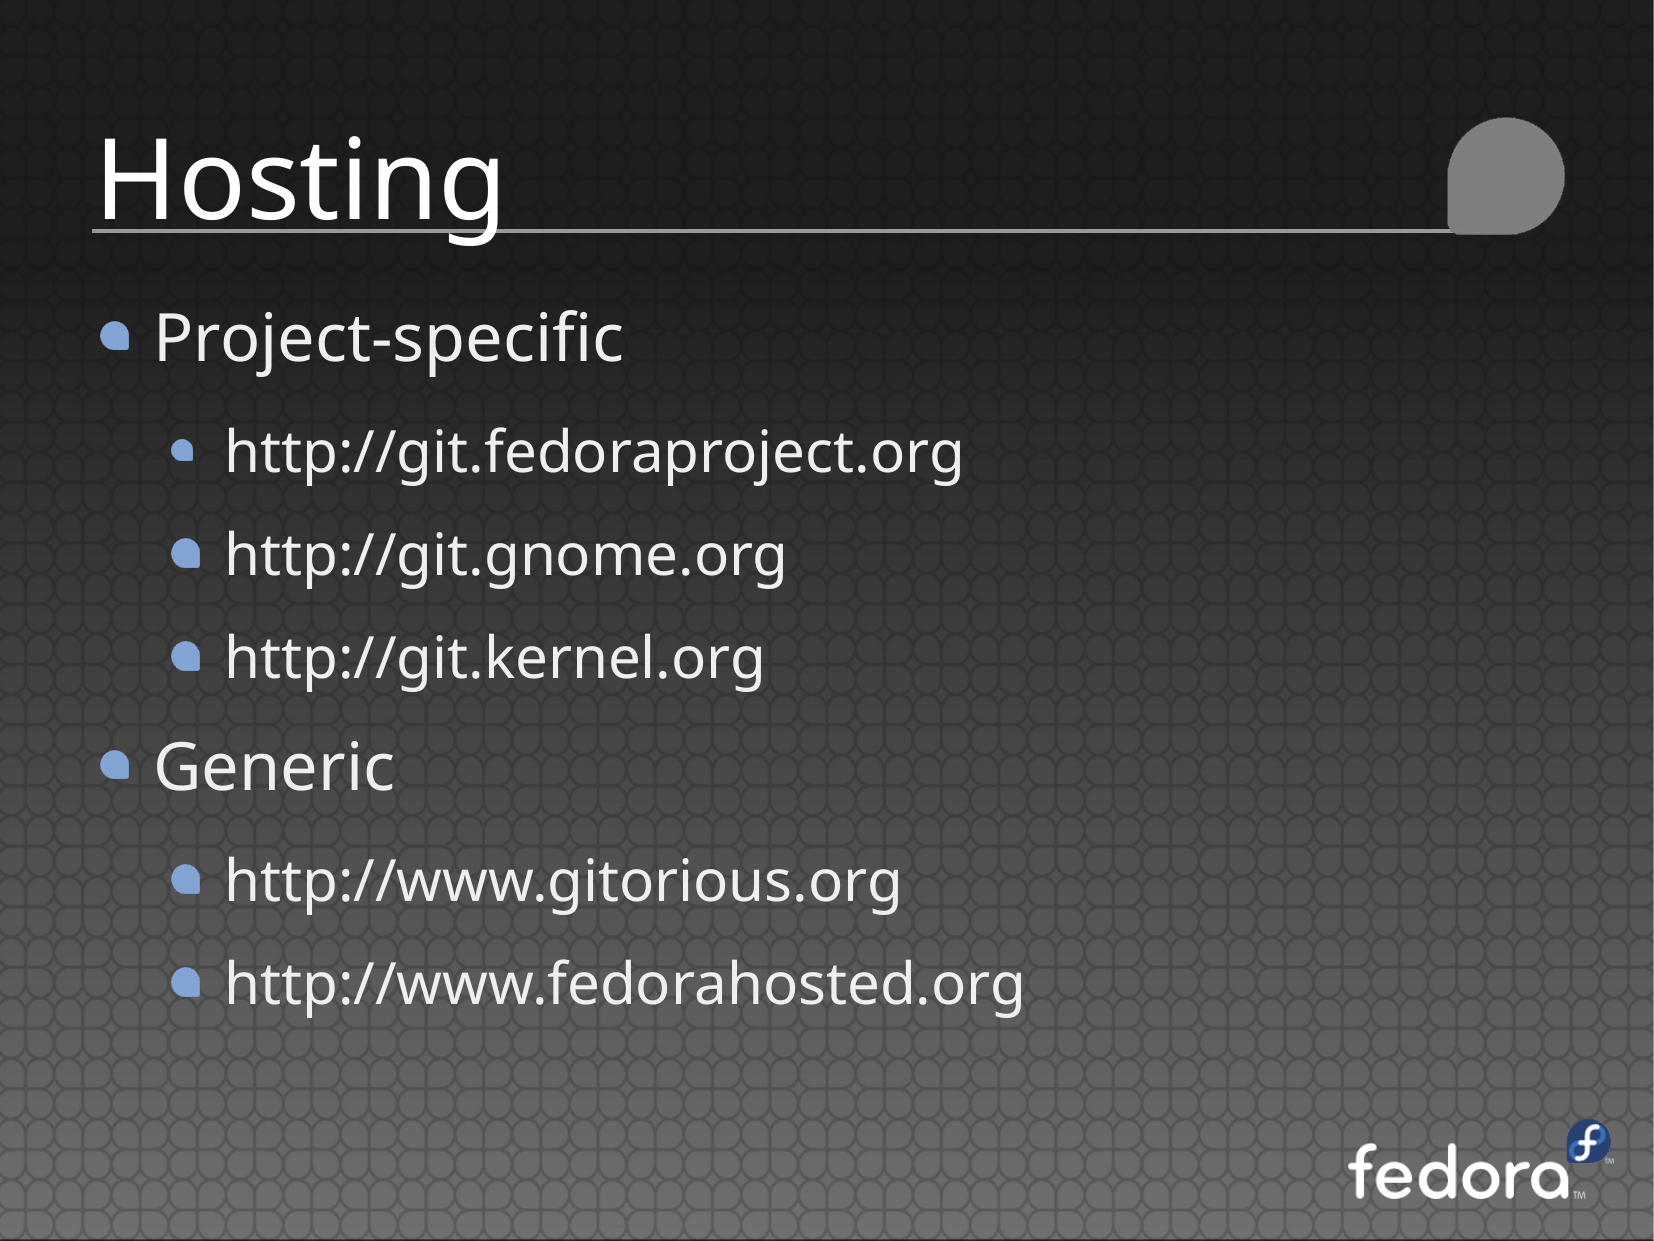

Hosting
# Project-specific
http://git.fedoraproject.org
http://git.gnome.org
http://git.kernel.org
Generic
http://www.gitorious.org
http://www.fedorahosted.org